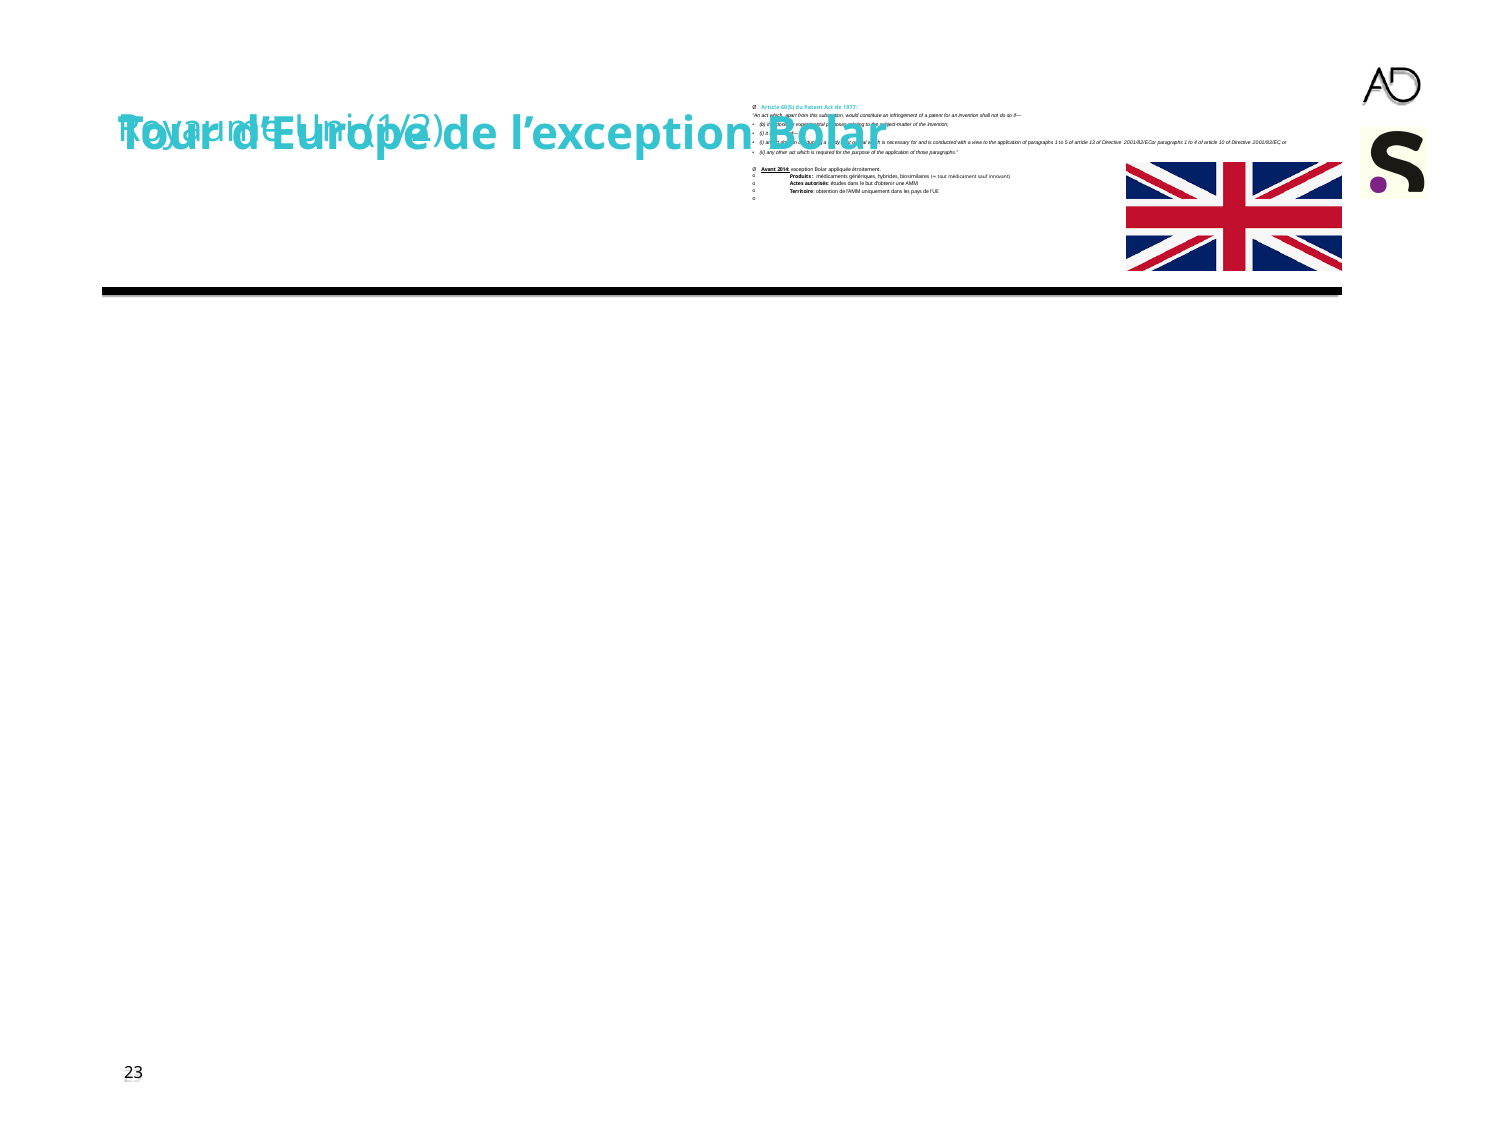

# Royaume-Uni (1/2)
Tour d’Europe de l’exception Bolar
Article 60(5) du Patent Act de 1977:
“An act which, apart from this subsection, would constitute an infringement of a patent for an invention shall not do so if—
(b) it is done for experimental purposes relating to the subject-matter of the invention;
(i) it consists of—
(i) an act done in conducting a study, test or trial which is necessary for and is conducted with a view to the application of paragraphs 1 to 5 of article 13 of Directive 2001/82/EC or paragraphs 1 to 4 of article 10 of Directive 2001/83/EC, or
(ii) any other act which is required for the purpose of the application of those paragraphs.”
Avant 2014: exception Bolar appliquée étroitement.
Produits : médicaments génériques, hybrides, biosimilaires (≈ tout médicament sauf innovant)
Actes autorisés: études dans le but d’obtenir une AMM
Territoire: obtention de l’AMM uniquement dans les pays de l’UE